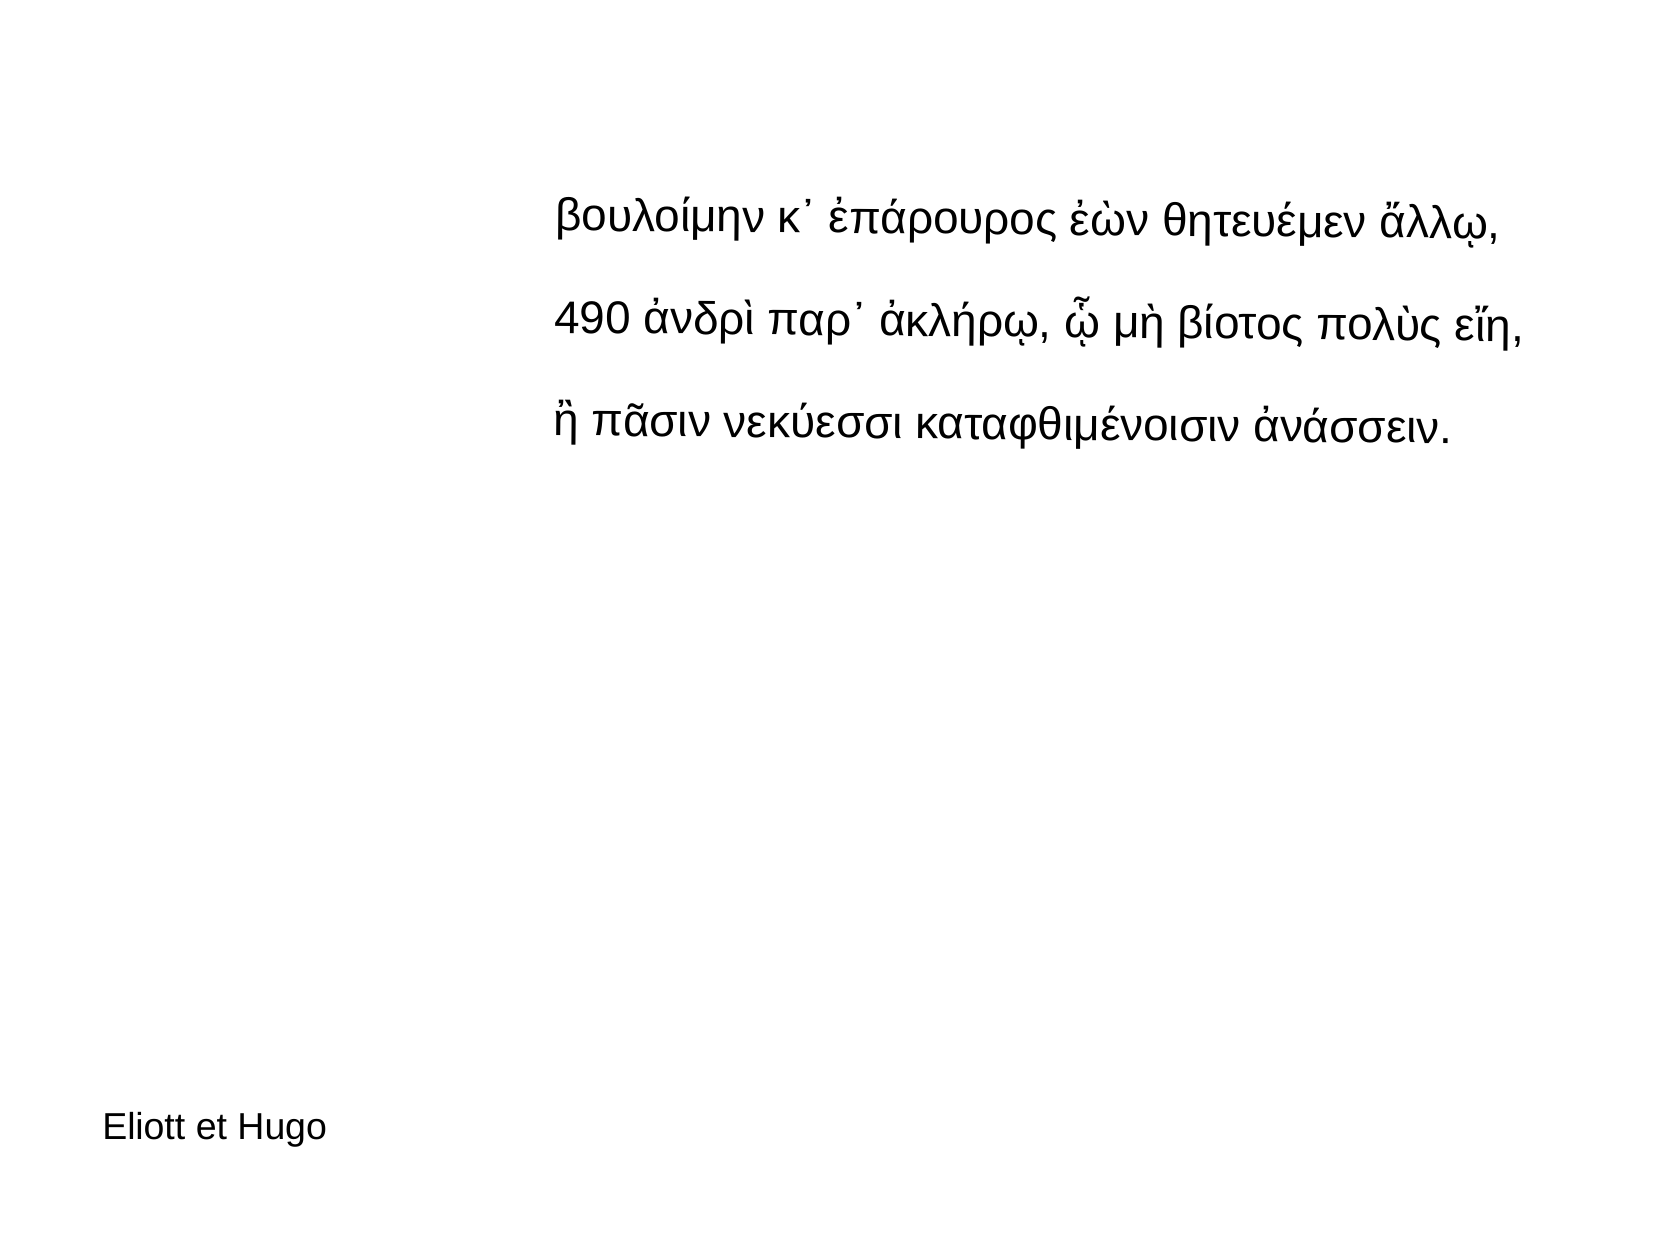

βουλοίμην κ᾽ ἐπάρουρος ἐὼν θητευέμεν ἄλλῳ,
490 ἀνδρὶ παρ᾽ ἀκλήρῳ, ᾧ μὴ βίοτος πολὺς εἴη,
ἢ πᾶσιν νεκύεσσι καταφθιμένοισιν ἀνάσσειν.
Eliott et Hugo